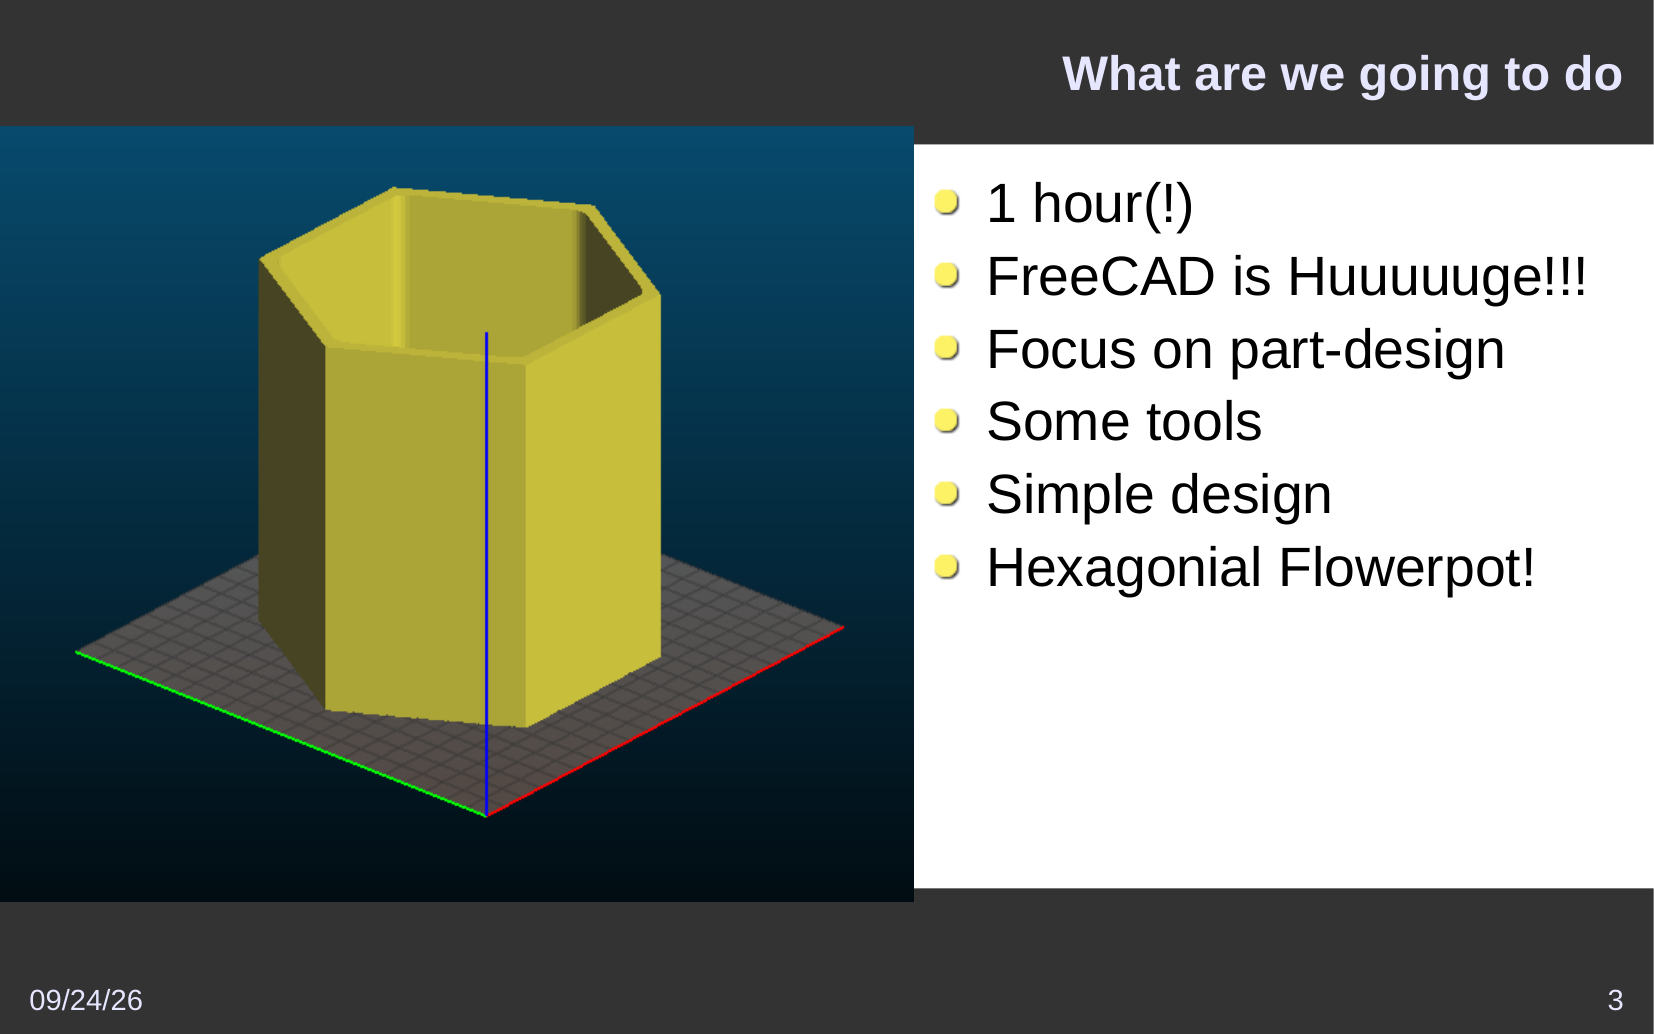

# What are we going to do
1 hour(!)
FreeCAD is Huuuuuge!!!
Focus on part-design
Some tools
Simple design
Hexagonial Flowerpot!
3